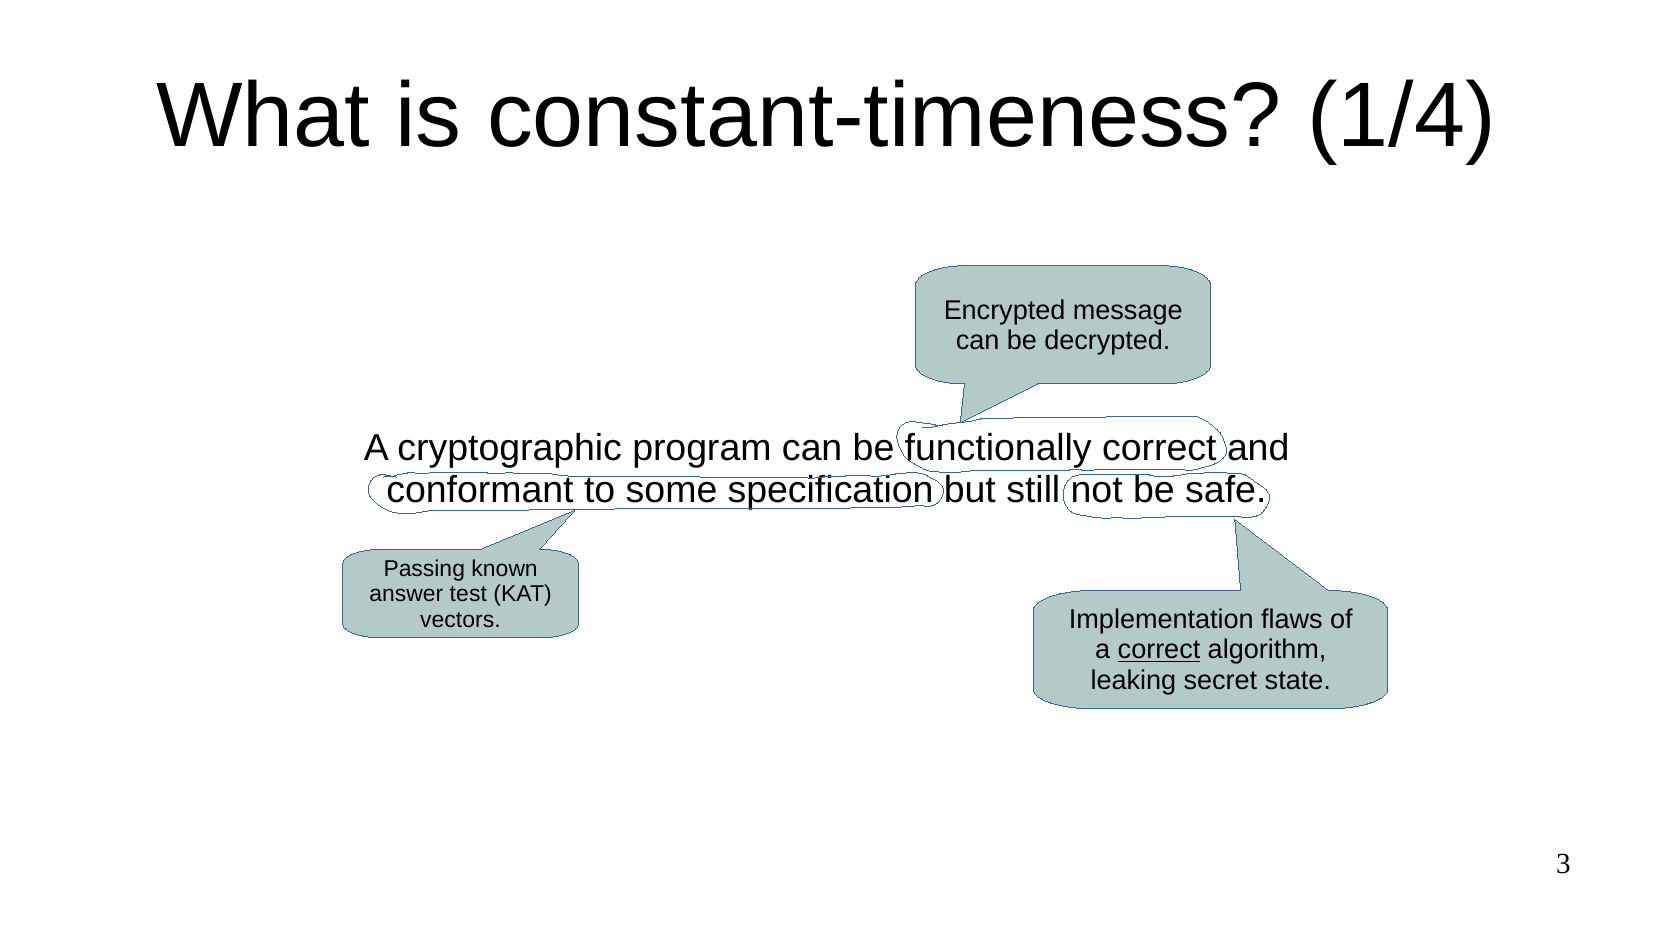

# What is constant-timeness? (1/4)
Encrypted message can be decrypted.
A cryptographic program can be functionally correct and conformant to some specification but still not be safe.
Passing known answer test (KAT) vectors.
Implementation flaws of a correct algorithm, leaking secret state.
3